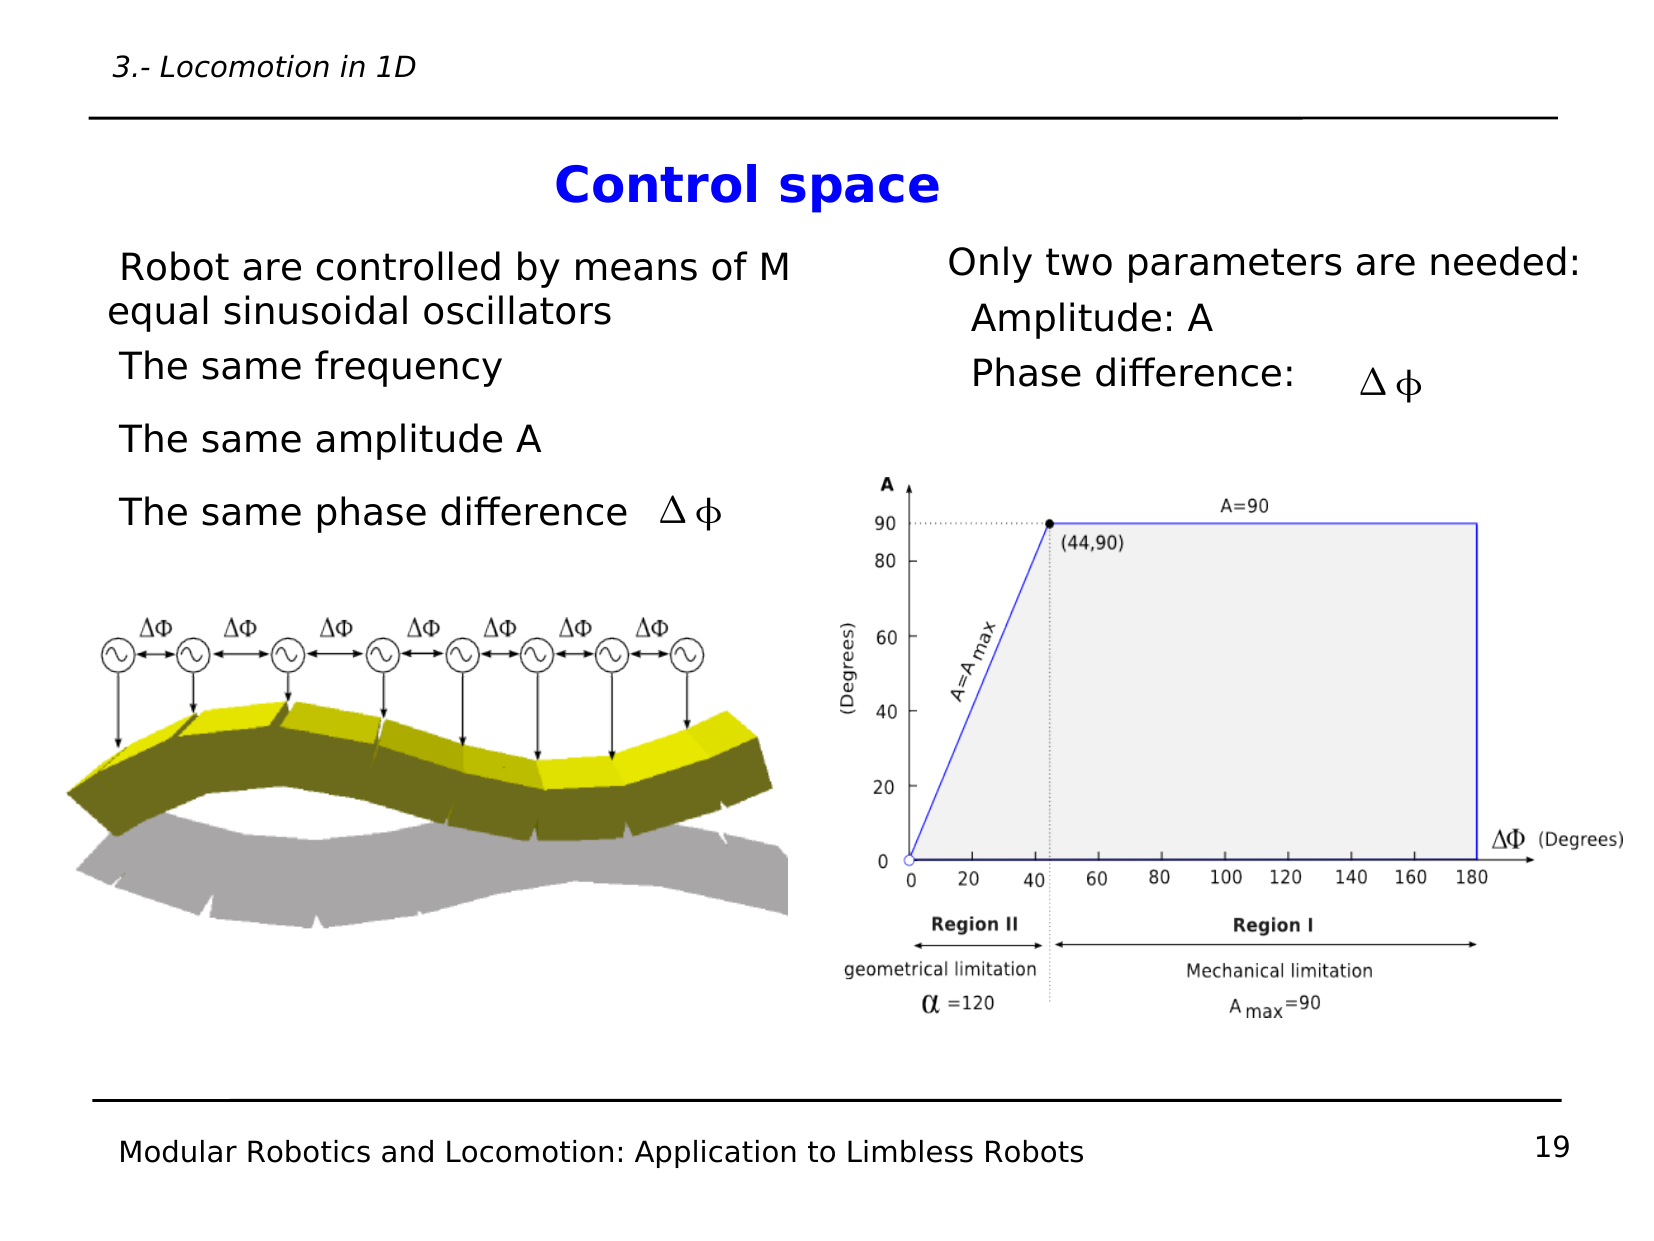

3.- Locomotion in 1D
Control space
 Only two parameters are needed:
Amplitude: A
Phase difference:
 Robot are controlled by means of M equal sinusoidal oscillators
 The same frequency
 The same amplitude A
 The same phase difference
Modular Robotics and Locomotion: Application to Limbless Robots
19